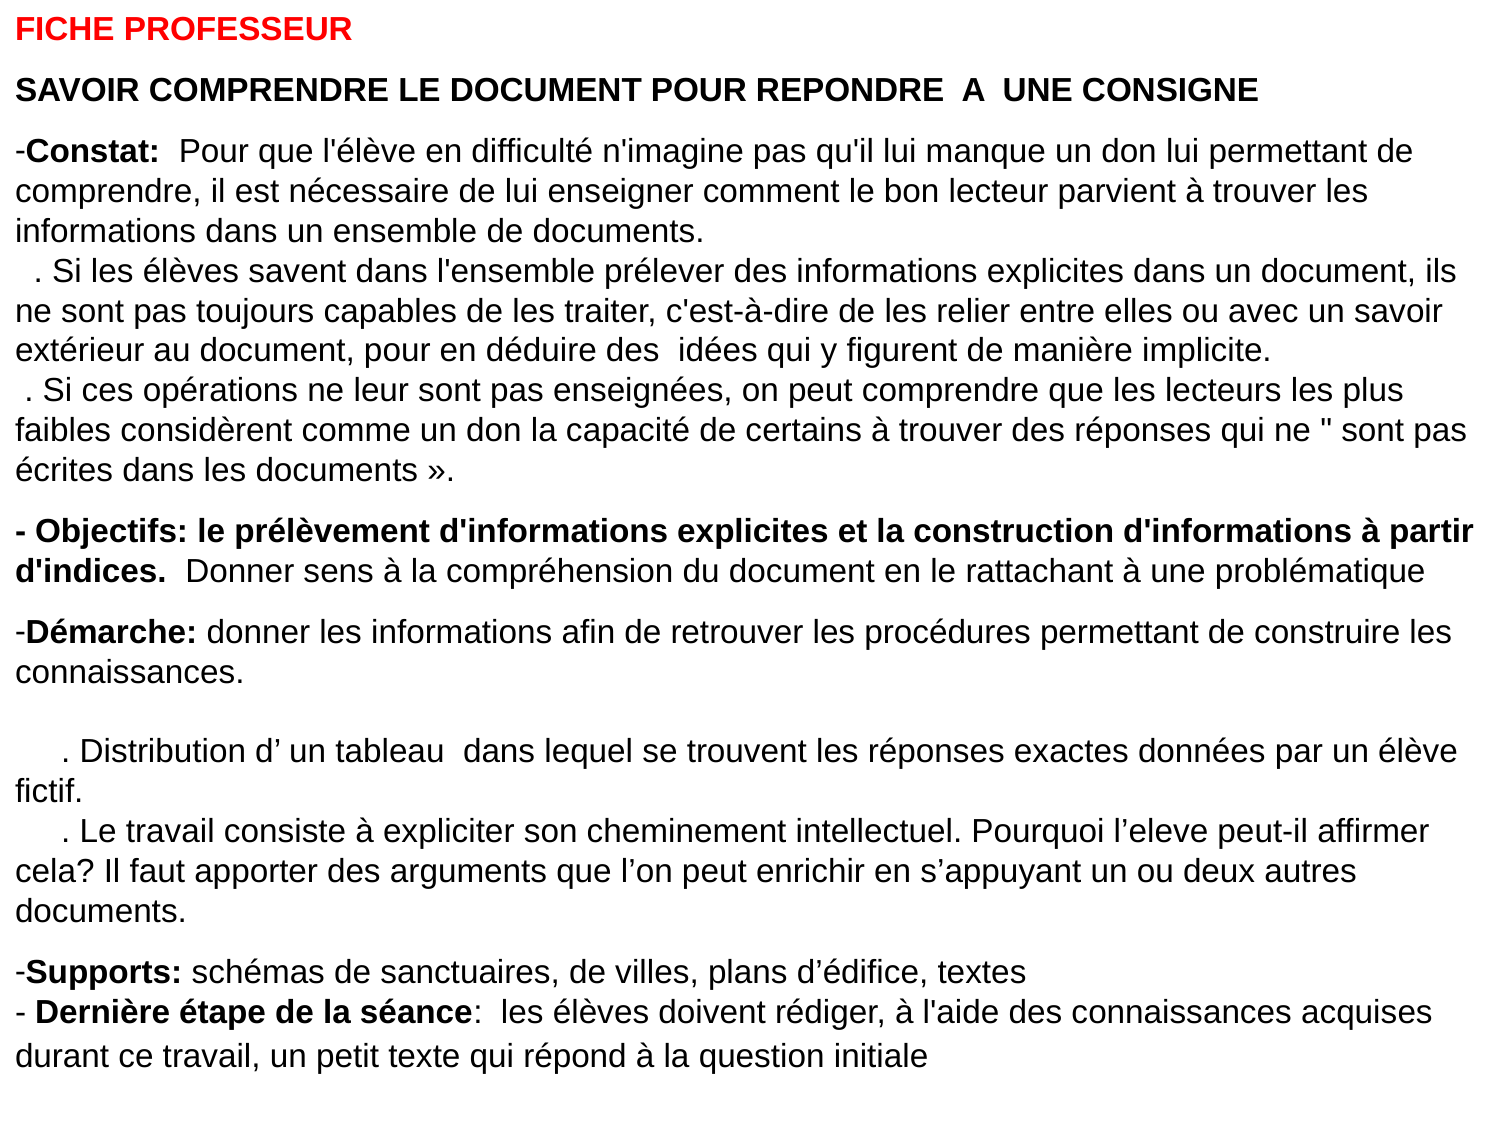

FICHE PROFESSEUR
SAVOIR COMPRENDRE LE DOCUMENT POUR REPONDRE A UNE CONSIGNE
Constat: Pour que l'élève en difficulté n'imagine pas qu'il lui manque un don lui permettant de comprendre, il est nécessaire de lui enseigner comment le bon lecteur parvient à trouver les informations dans un ensemble de documents.
 . Si les élèves savent dans l'ensemble prélever des informations explicites dans un document, ils ne sont pas toujours capables de les traiter, c'est-à-dire de les relier entre elles ou avec un savoir extérieur au document, pour en déduire des idées qui y figurent de manière implicite.
 . Si ces opérations ne leur sont pas enseignées, on peut comprendre que les lecteurs les plus faibles considèrent comme un don la capacité de certains à trouver des réponses qui ne " sont pas écrites dans les documents ».
- Objectifs: le prélèvement d'informations explicites et la construction d'informations à partir d'indices. Donner sens à la compréhension du document en le rattachant à une problématique
Démarche: donner les informations afin de retrouver les procédures permettant de construire les connaissances.
 . Distribution d’ un tableau  dans lequel se trouvent les réponses exactes données par un élève fictif.
 . Le travail consiste à expliciter son cheminement intellectuel. Pourquoi l’eleve peut-il affirmer cela? Il faut apporter des arguments que l’on peut enrichir en s’appuyant un ou deux autres documents.
Supports: schémas de sanctuaires, de villes, plans d’édifice, textes
- Dernière étape de la séance: les élèves doivent rédiger, à l'aide des connaissances acquises durant ce travail, un petit texte qui répond à la question initiale